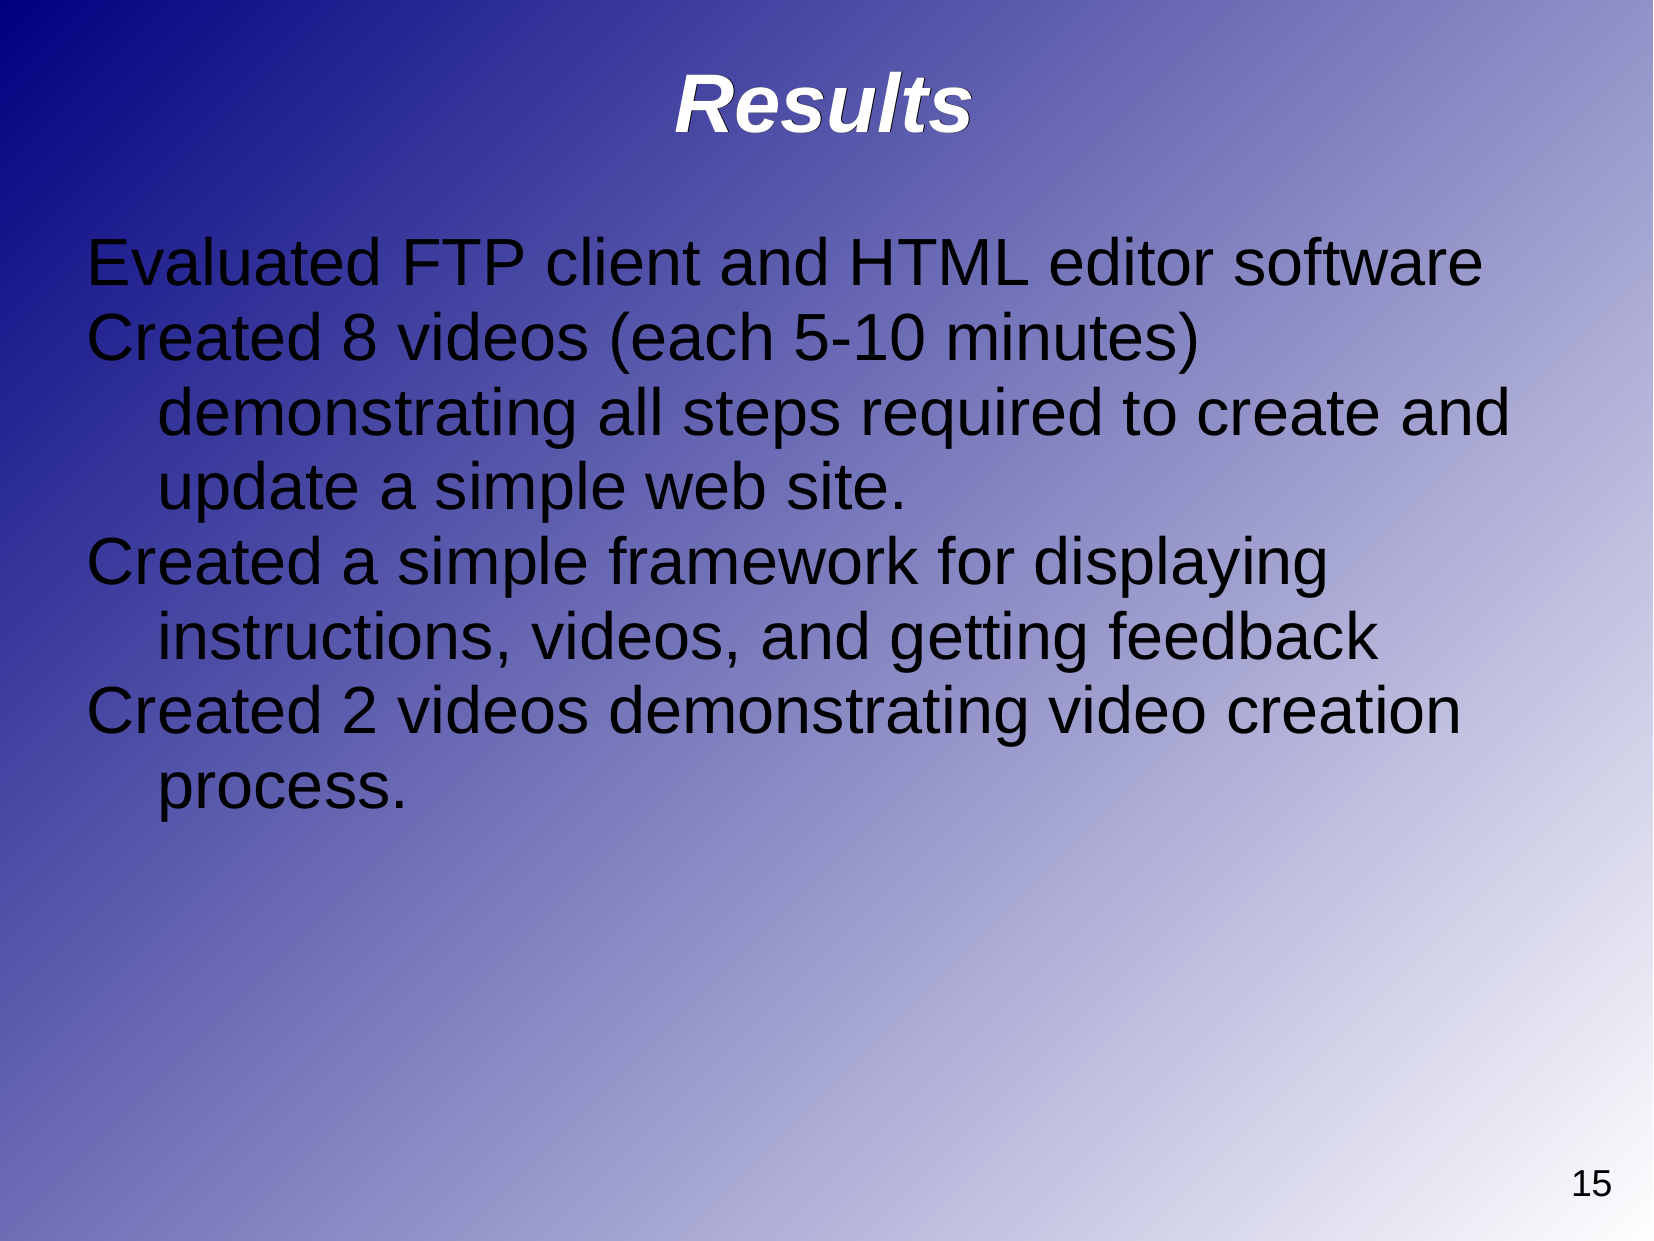

# Results
Evaluated FTP client and HTML editor software
Created 8 videos (each 5-10 minutes) demonstrating all steps required to create and update a simple web site.
Created a simple framework for displaying instructions, videos, and getting feedback
Created 2 videos demonstrating video creation process.